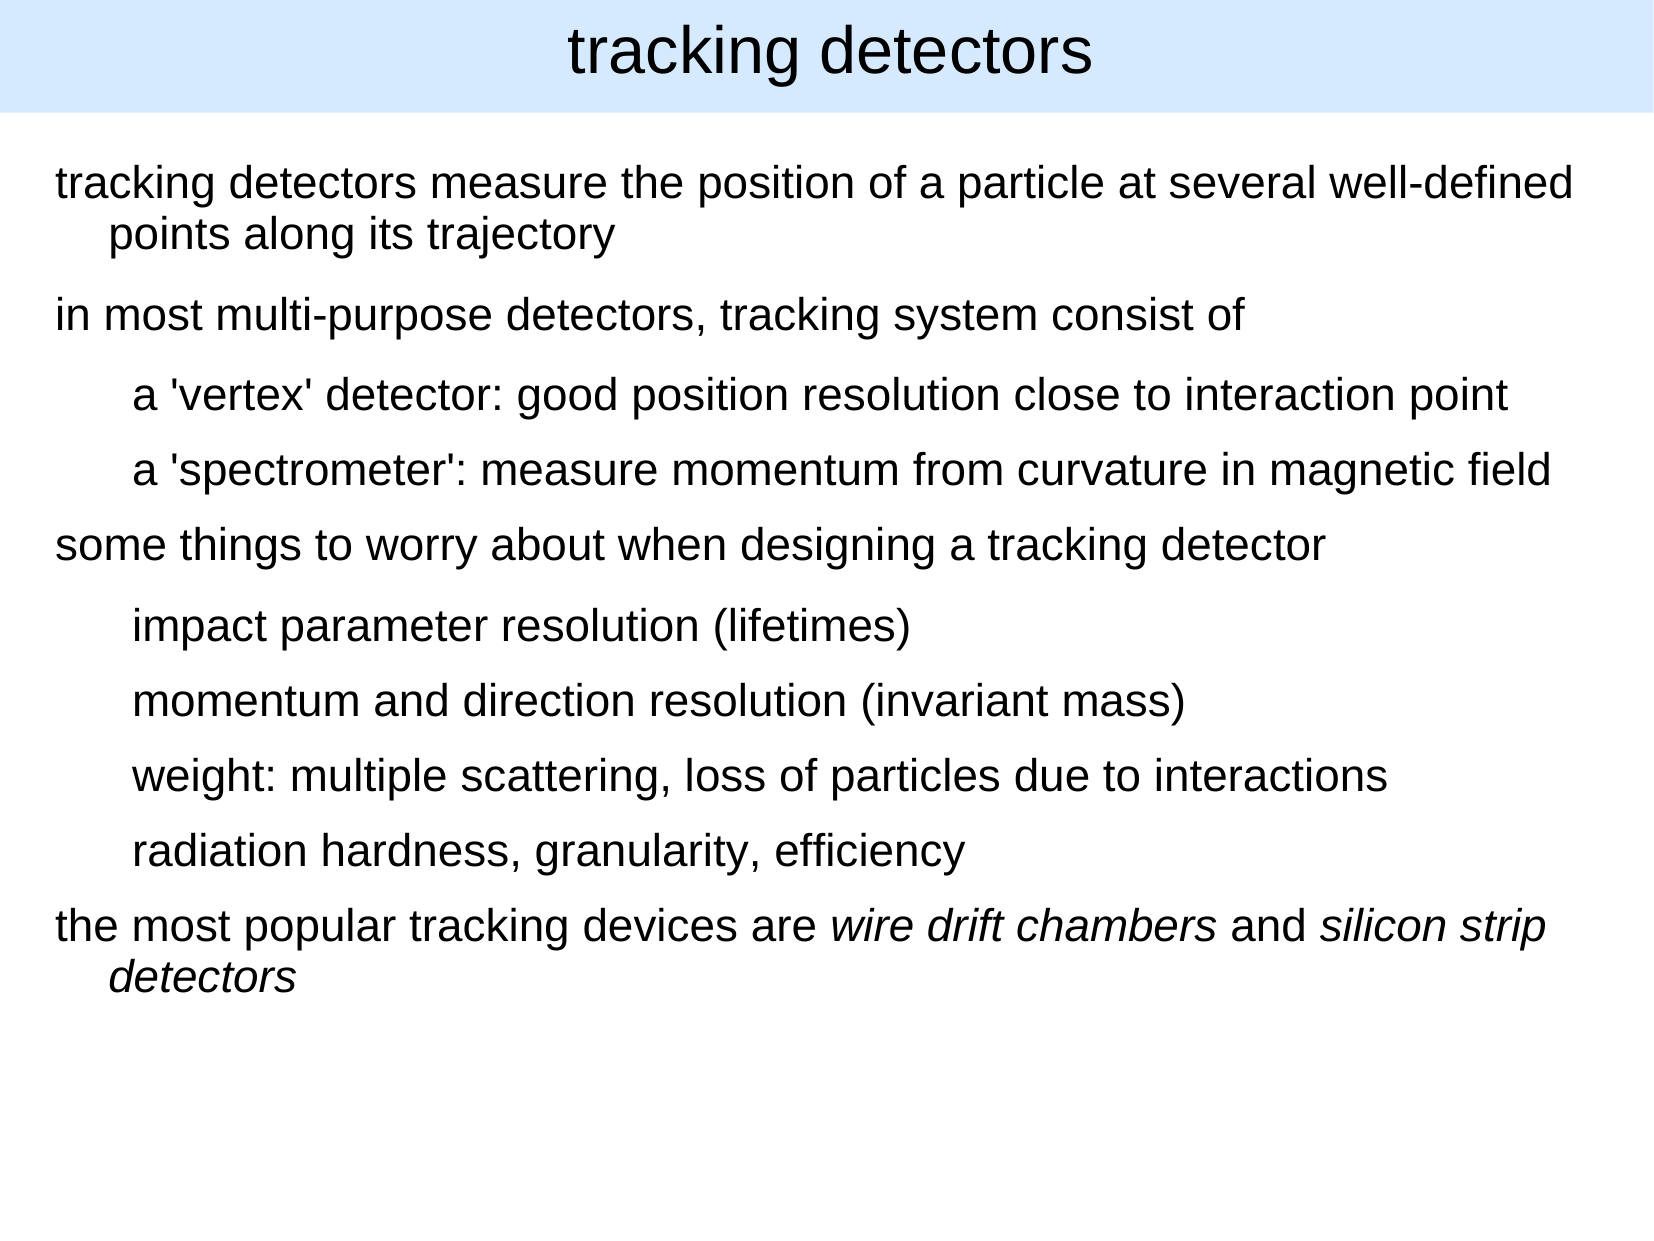

# tracking detectors
tracking detectors measure the position of a particle at several well-defined points along its trajectory
in most multi-purpose detectors, tracking system consist of
a 'vertex' detector: good position resolution close to interaction point
a 'spectrometer': measure momentum from curvature in magnetic field
some things to worry about when designing a tracking detector
impact parameter resolution (lifetimes)
momentum and direction resolution (invariant mass)
weight: multiple scattering, loss of particles due to interactions
radiation hardness, granularity, efficiency
the most popular tracking devices are wire drift chambers and silicon strip detectors